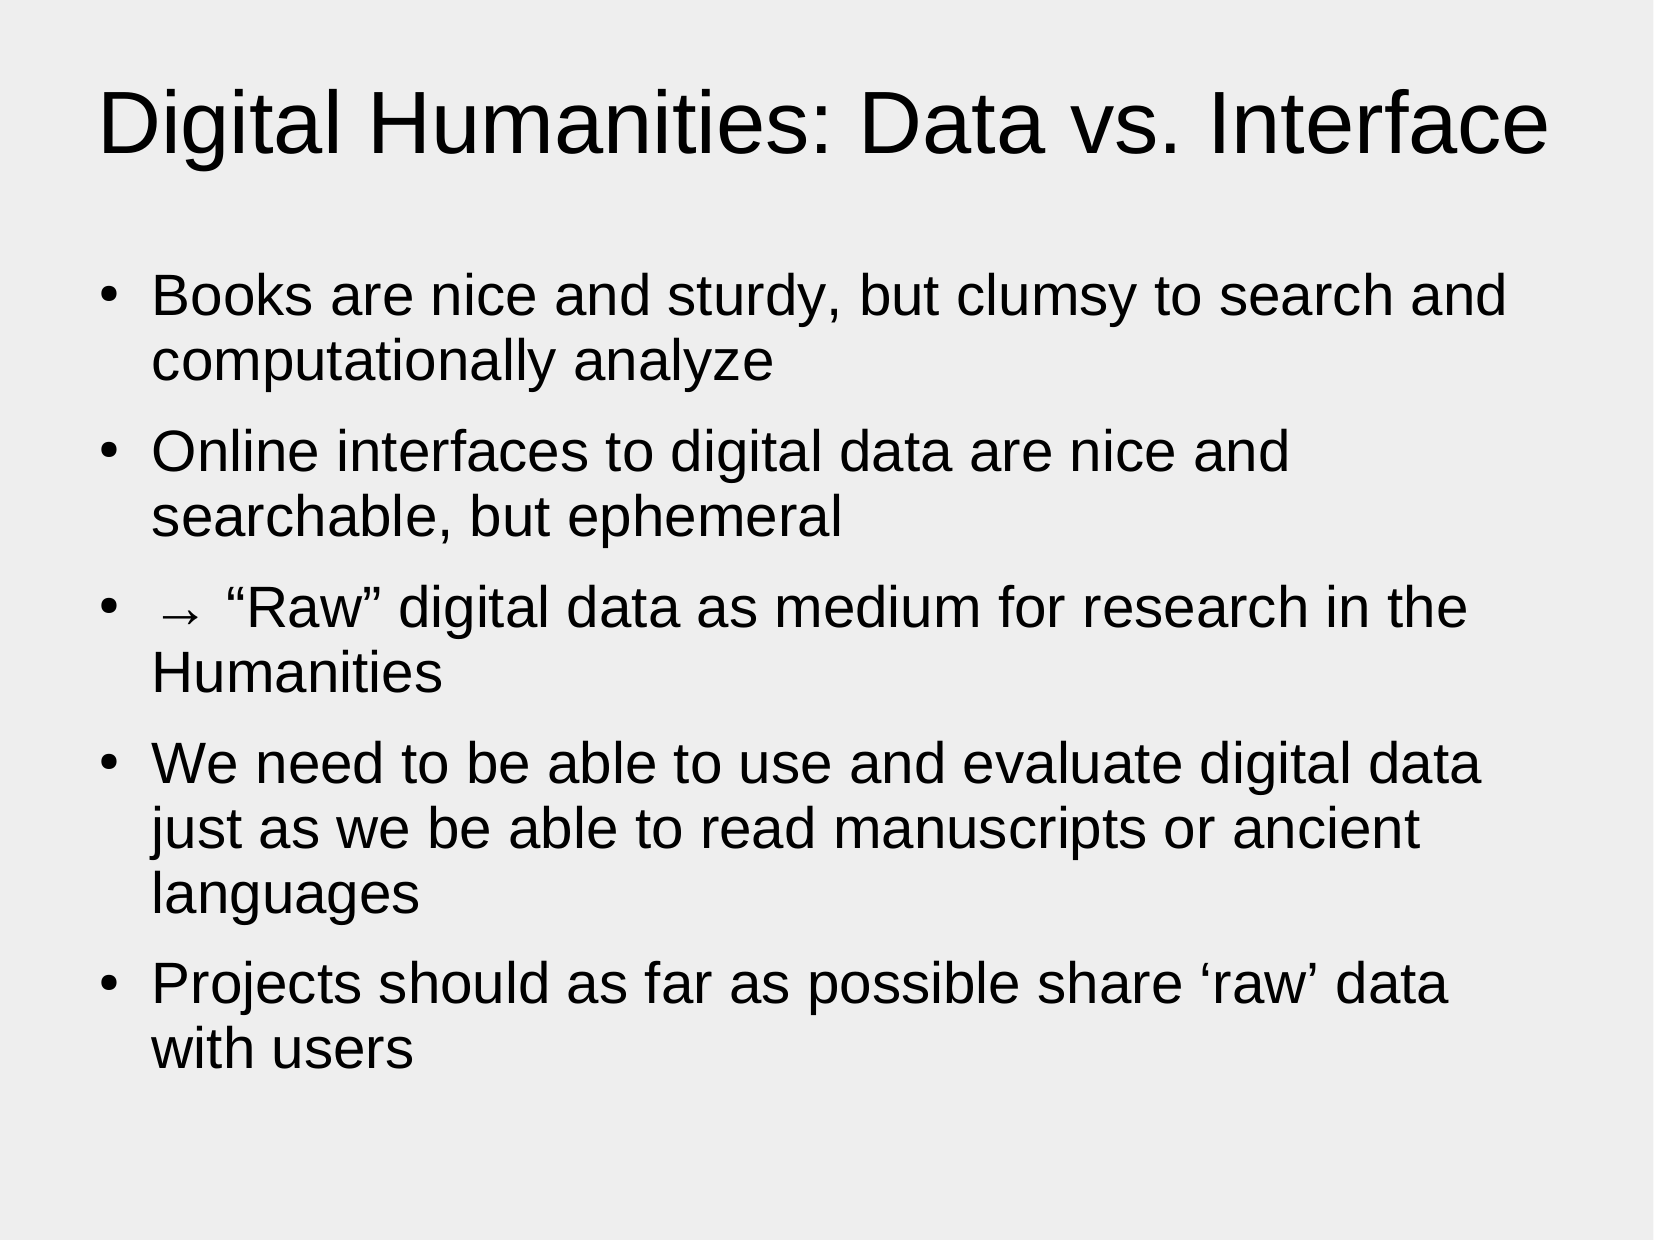

# Digital Humanities: Data vs. Interface
Books are nice and sturdy, but clumsy to search and computationally analyze
Online interfaces to digital data are nice and searchable, but ephemeral
→ “Raw” digital data as medium for research in the Humanities
We need to be able to use and evaluate digital data just as we be able to read manuscripts or ancient languages
Projects should as far as possible share ‘raw’ data with users